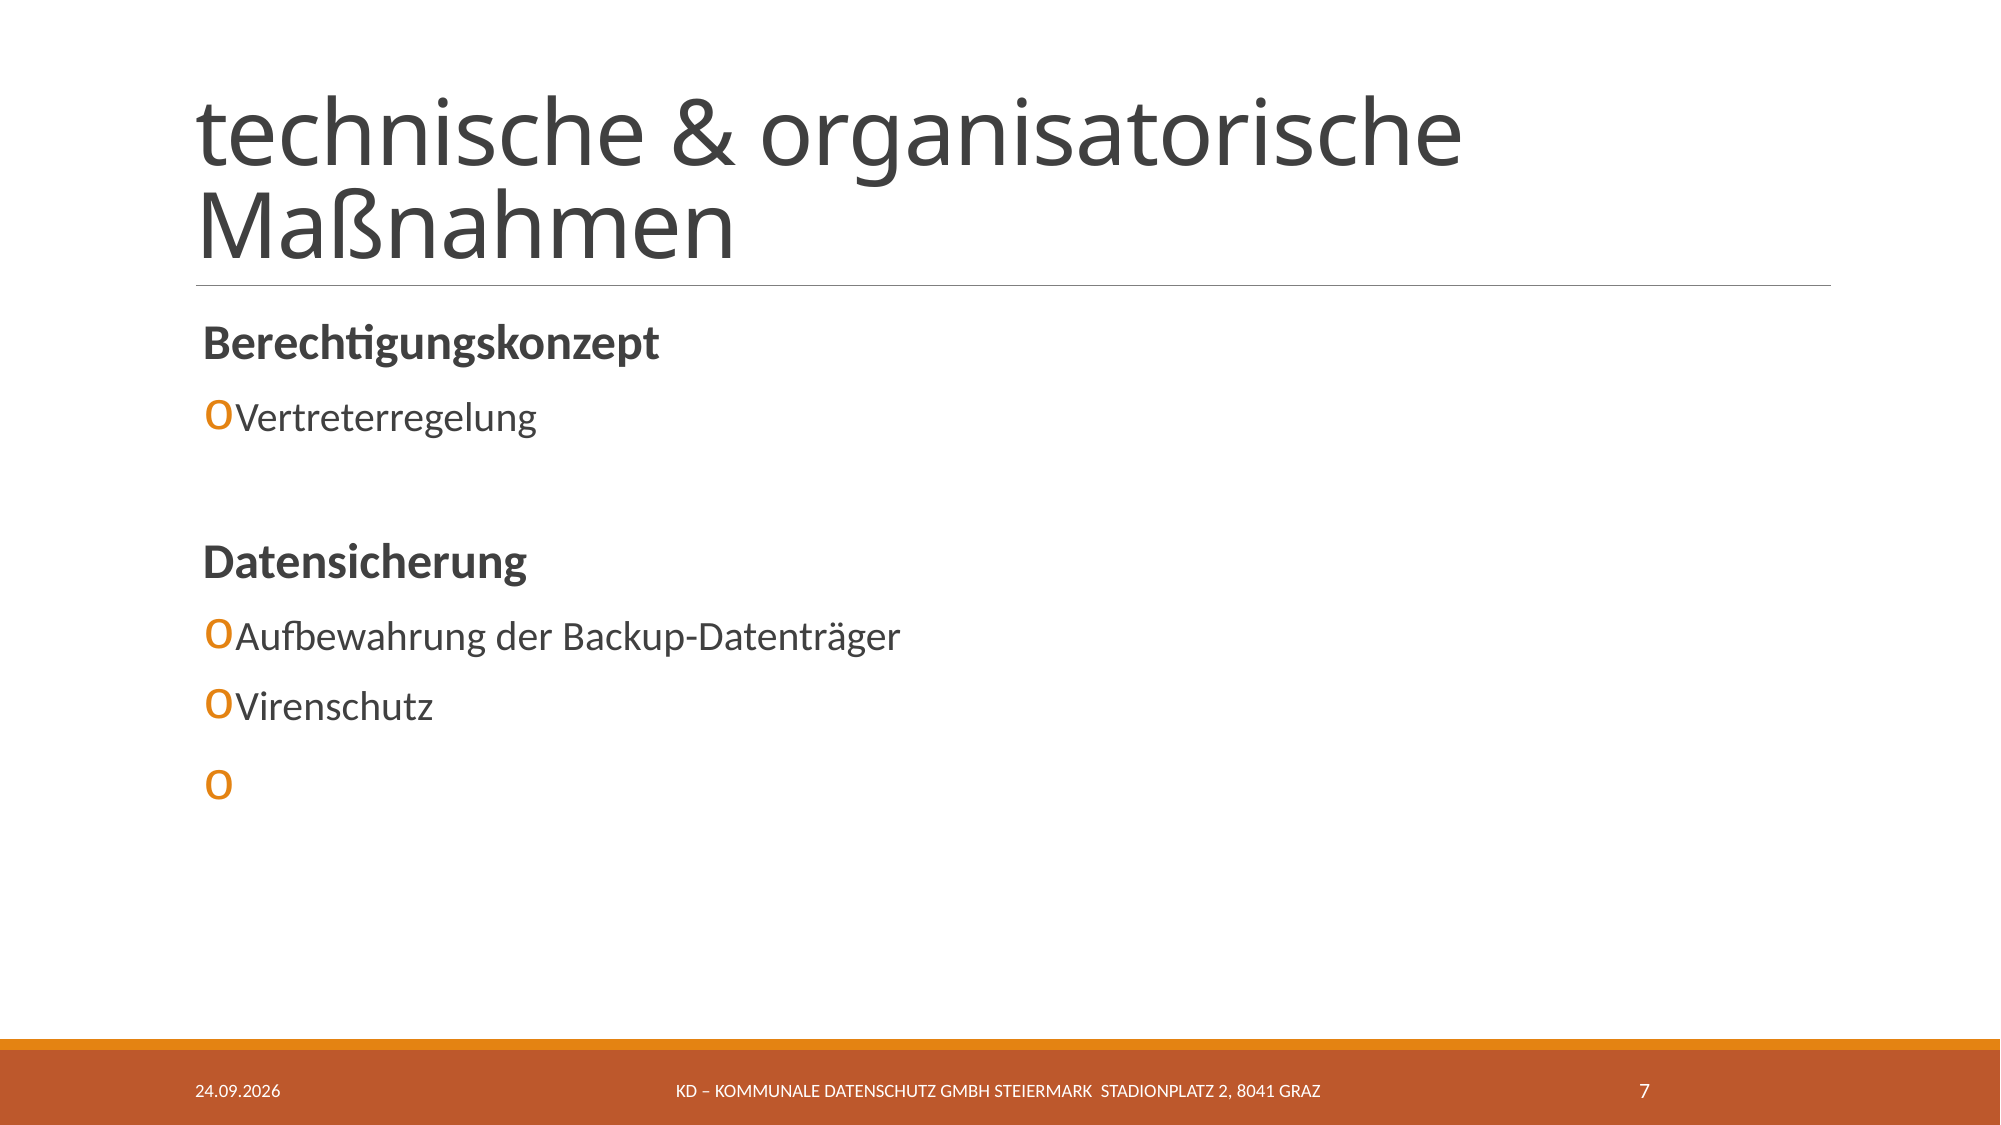

# technische & organisatorische Maßnahmen
Berechtigungskonzept
Vertreterregelung
Datensicherung
Aufbewahrung der Backup-Datenträger
Virenschutz
KD – Kommunale Datenschutz GmbH Steiermark Stadionplatz 2, 8041 Graz